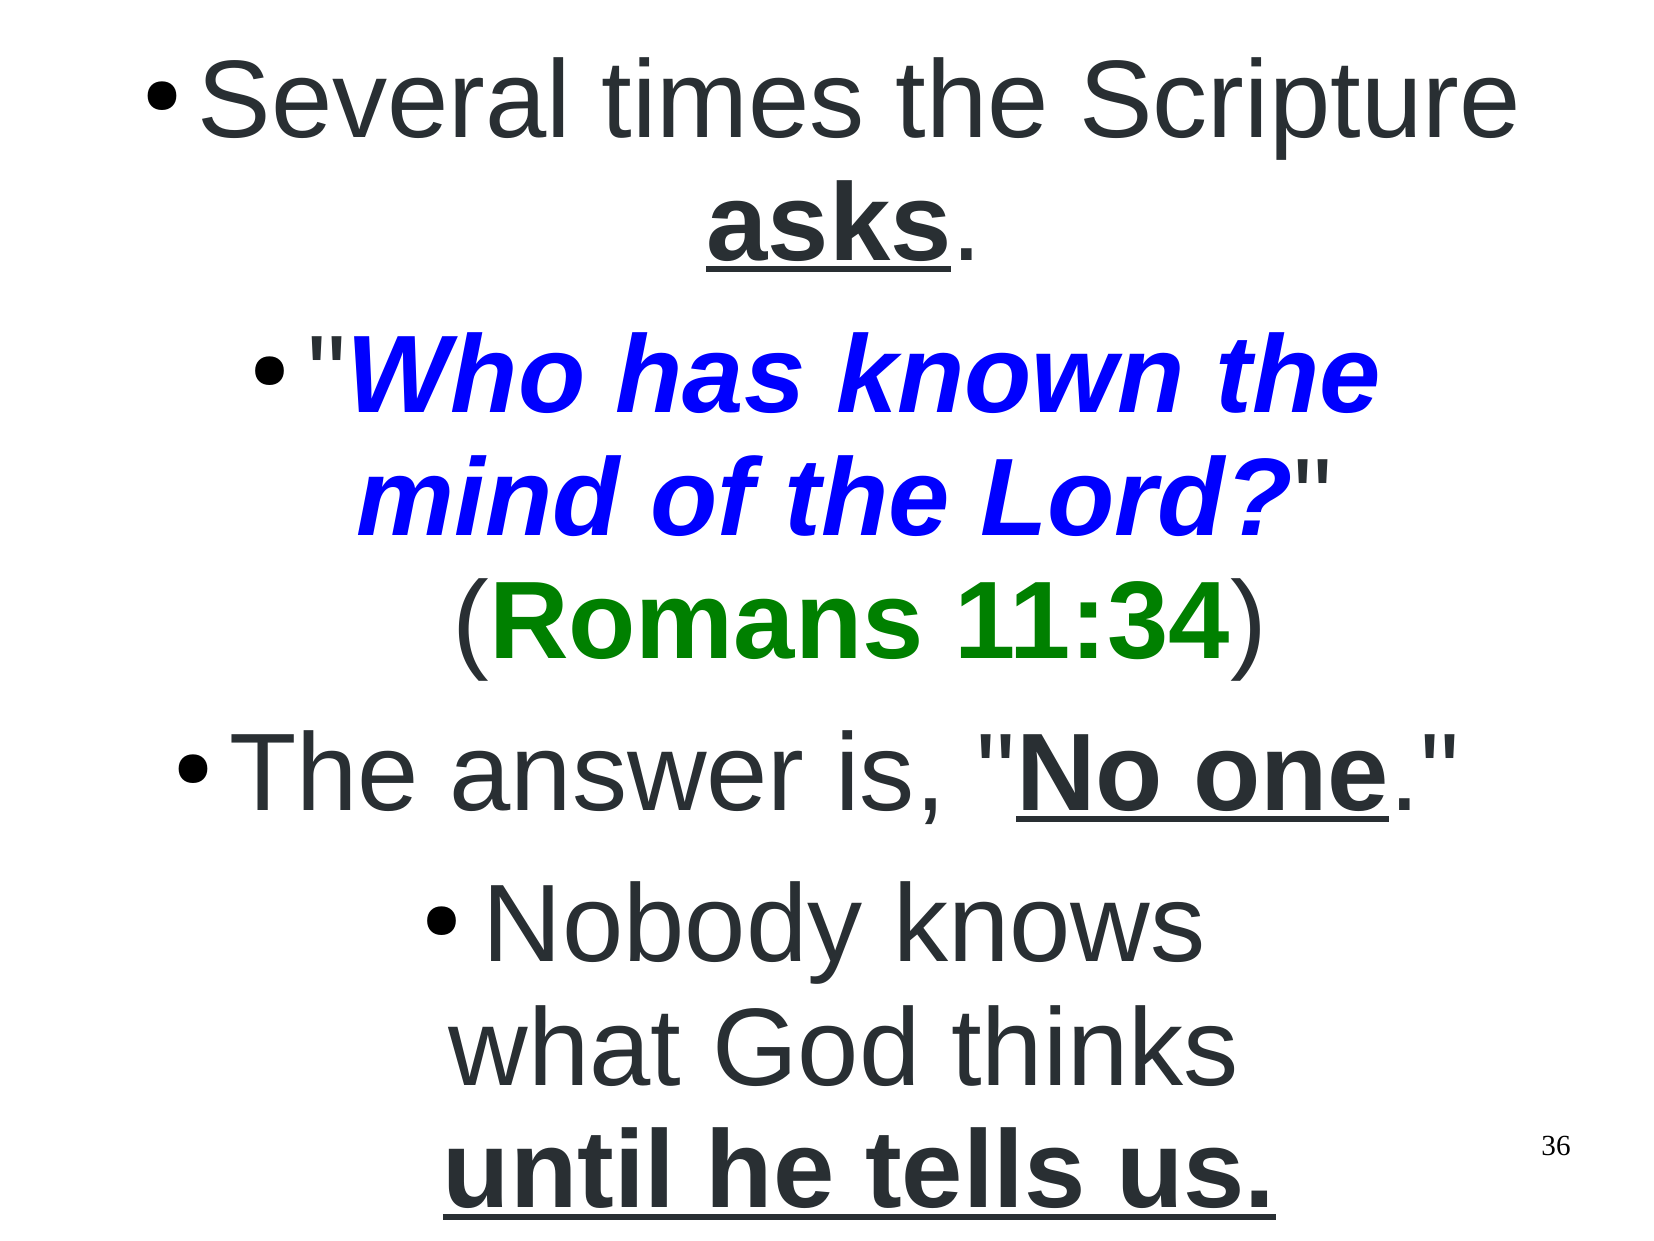

# Several times the Scripture asks.
"Who has known the
mind of the Lord?"
(Romans 11:34)
The answer is, "No one."
Nobody knows
what God thinks
until he tells us.
36